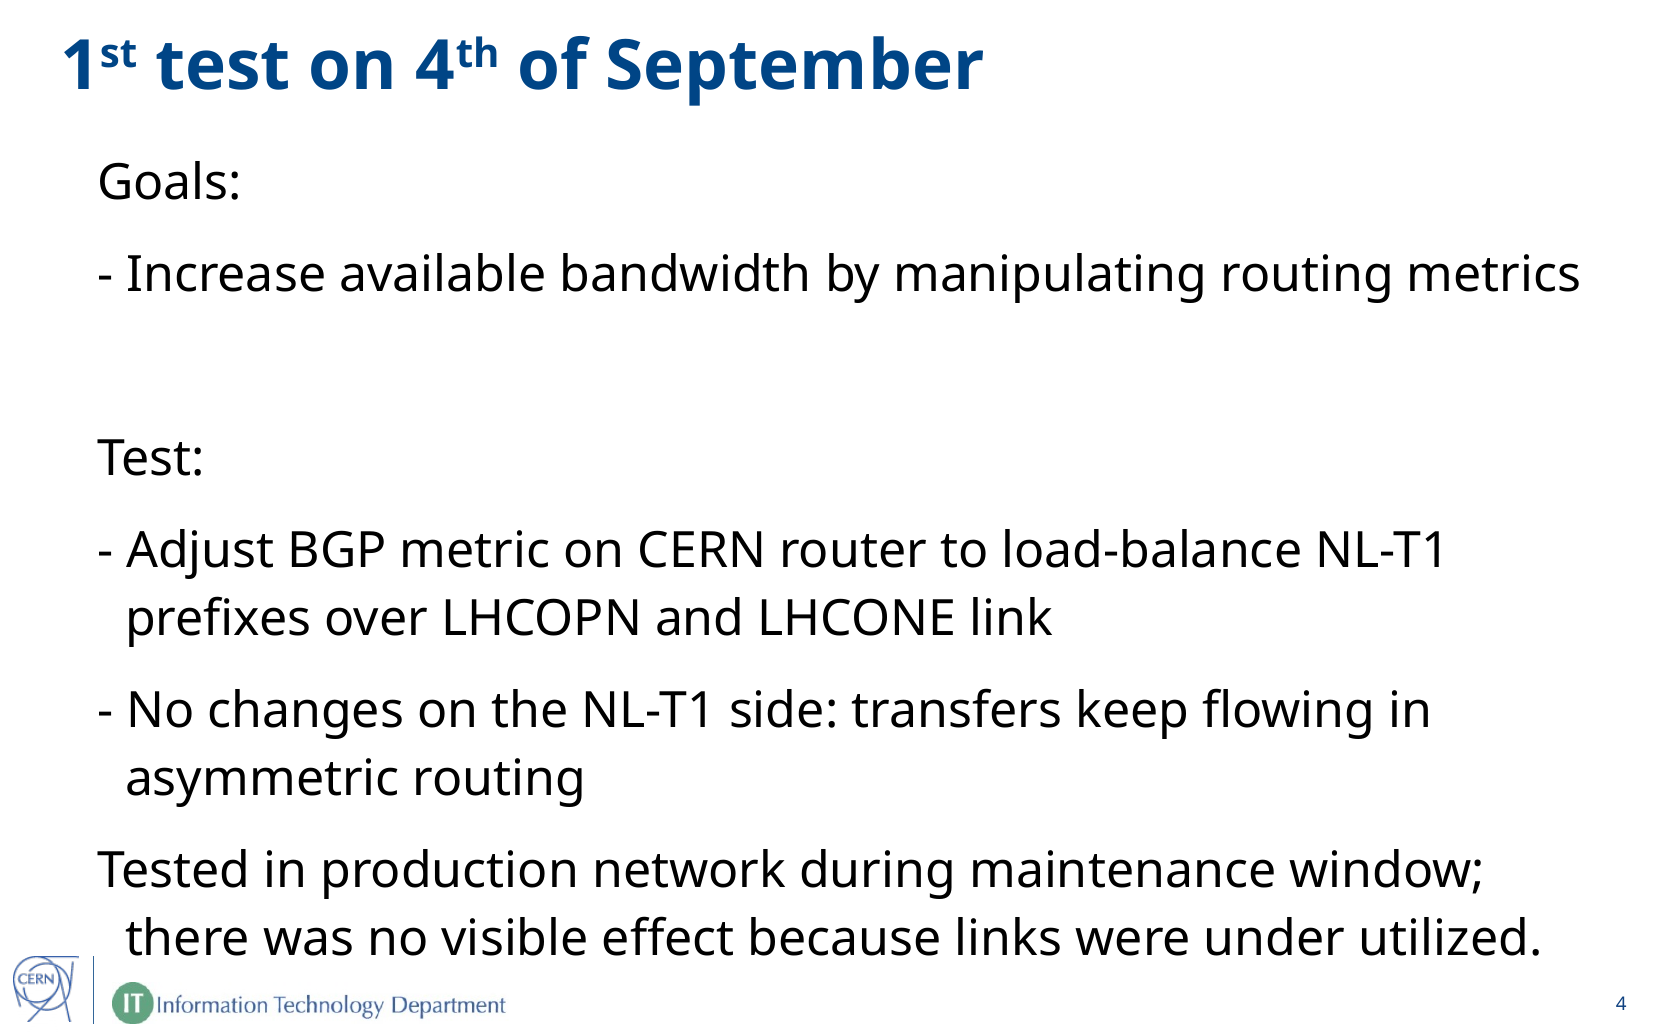

# 1st test on 4th of September
Goals:
- Increase available bandwidth by manipulating routing metrics
Test:
- Adjust BGP metric on CERN router to load-balance NL-T1 prefixes over LHCOPN and LHCONE link
- No changes on the NL-T1 side: transfers keep flowing in asymmetric routing
Tested in production network during maintenance window; there was no visible effect because links were under utilized.